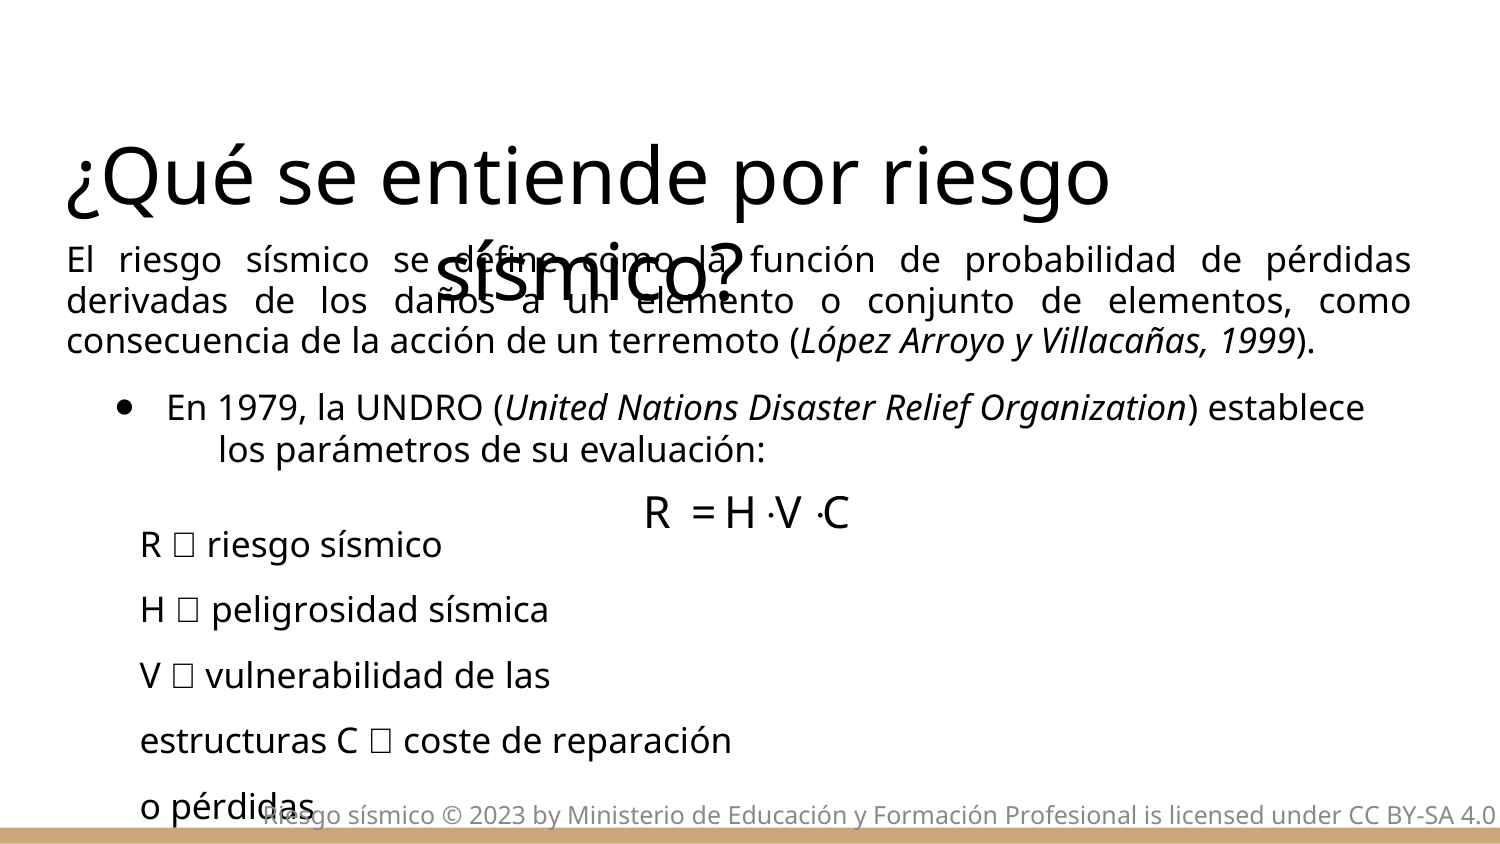

# ¿Qué se entiende por riesgo sísmico?
El riesgo sísmico se define como la función de probabilidad de pérdidas derivadas de los daños a un elemento o conjunto de elementos, como consecuencia de la acción de un terremoto (López Arroyo y Villacañas, 1999).
En 1979, la UNDRO (United Nations Disaster Relief Organization) establece los parámetros de su evaluación:
R  riesgo sísmico
H  peligrosidad sísmica
V  vulnerabilidad de las estructuras C  coste de reparación o pérdidas
Riesgo sísmico © 2023 by Ministerio de Educación y Formación Profesional is licensed under CC BY-SA 4.0